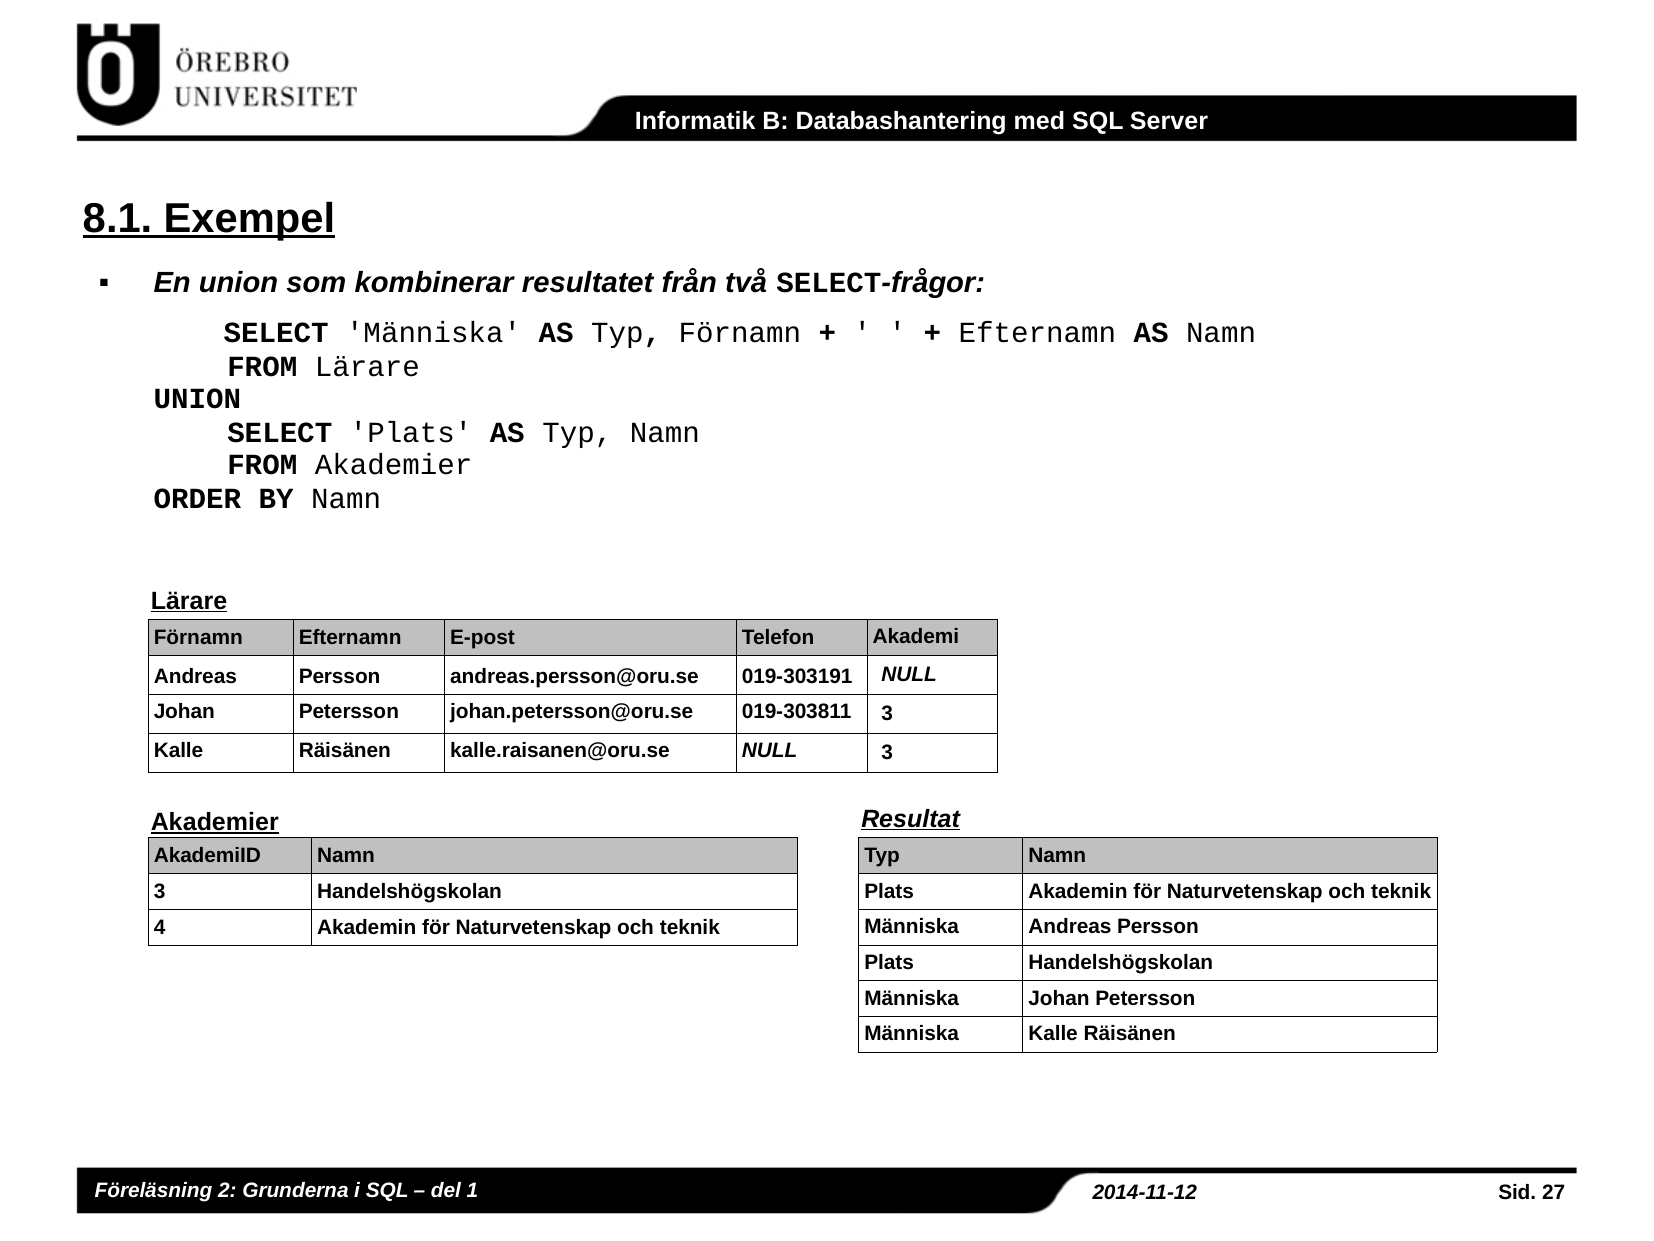

# 8.1. Exempel
En union som kombinerar resultatet från två SELECT-frågor:
 SELECT 'Människa' AS Typ, Förnamn + ' ' + Efternamn AS Namn
	FROM Lärare
UNION
	SELECT 'Plats' AS Typ, Namn
	FROM Akademier
ORDER BY Namn
Lärare
| Förnamn | Efternamn | E-post | Telefon | Akademi |
| --- | --- | --- | --- | --- |
| Andreas | Persson | andreas.persson@oru.se | 019-303191 | NULL |
| Johan | Petersson | johan.petersson@oru.se | 019-303811 | 3 |
| Kalle | Räisänen | kalle.raisanen@oru.se | NULL | 3 |
Resultat
| Typ | Namn |
| --- | --- |
| Plats | Akademin för Naturvetenskap och teknik |
| Människa | Andreas Persson |
| Plats | Handelshögskolan |
| Människa | Johan Petersson |
| Människa | Kalle Räisänen |
Akademier
| AkademiID | Namn |
| --- | --- |
| 3 | Handelshögskolan |
| 4 | Akademin för Naturvetenskap och teknik |
Föreläsning 2: Grunderna i SQL – del 1
2014-11-12
27